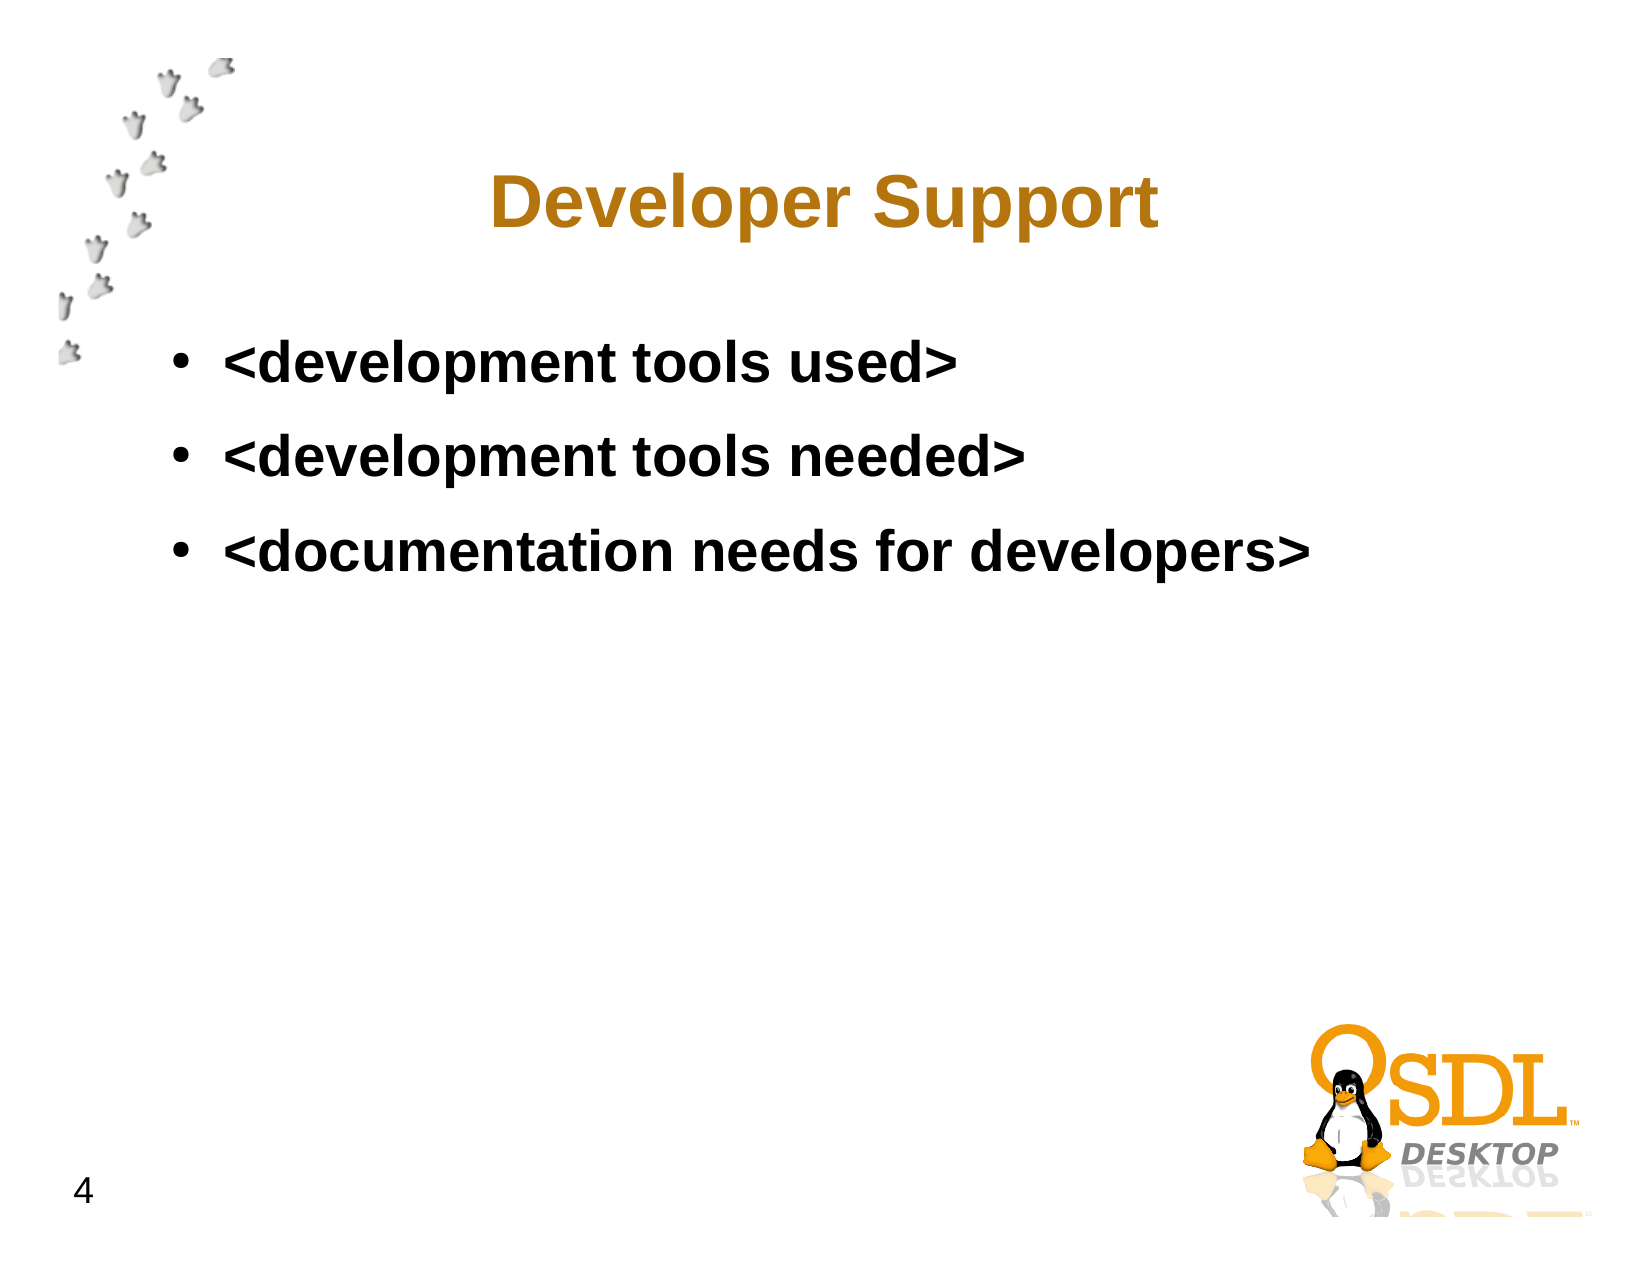

# Developer Support
<development tools used>
<development tools needed>
<documentation needs for developers>